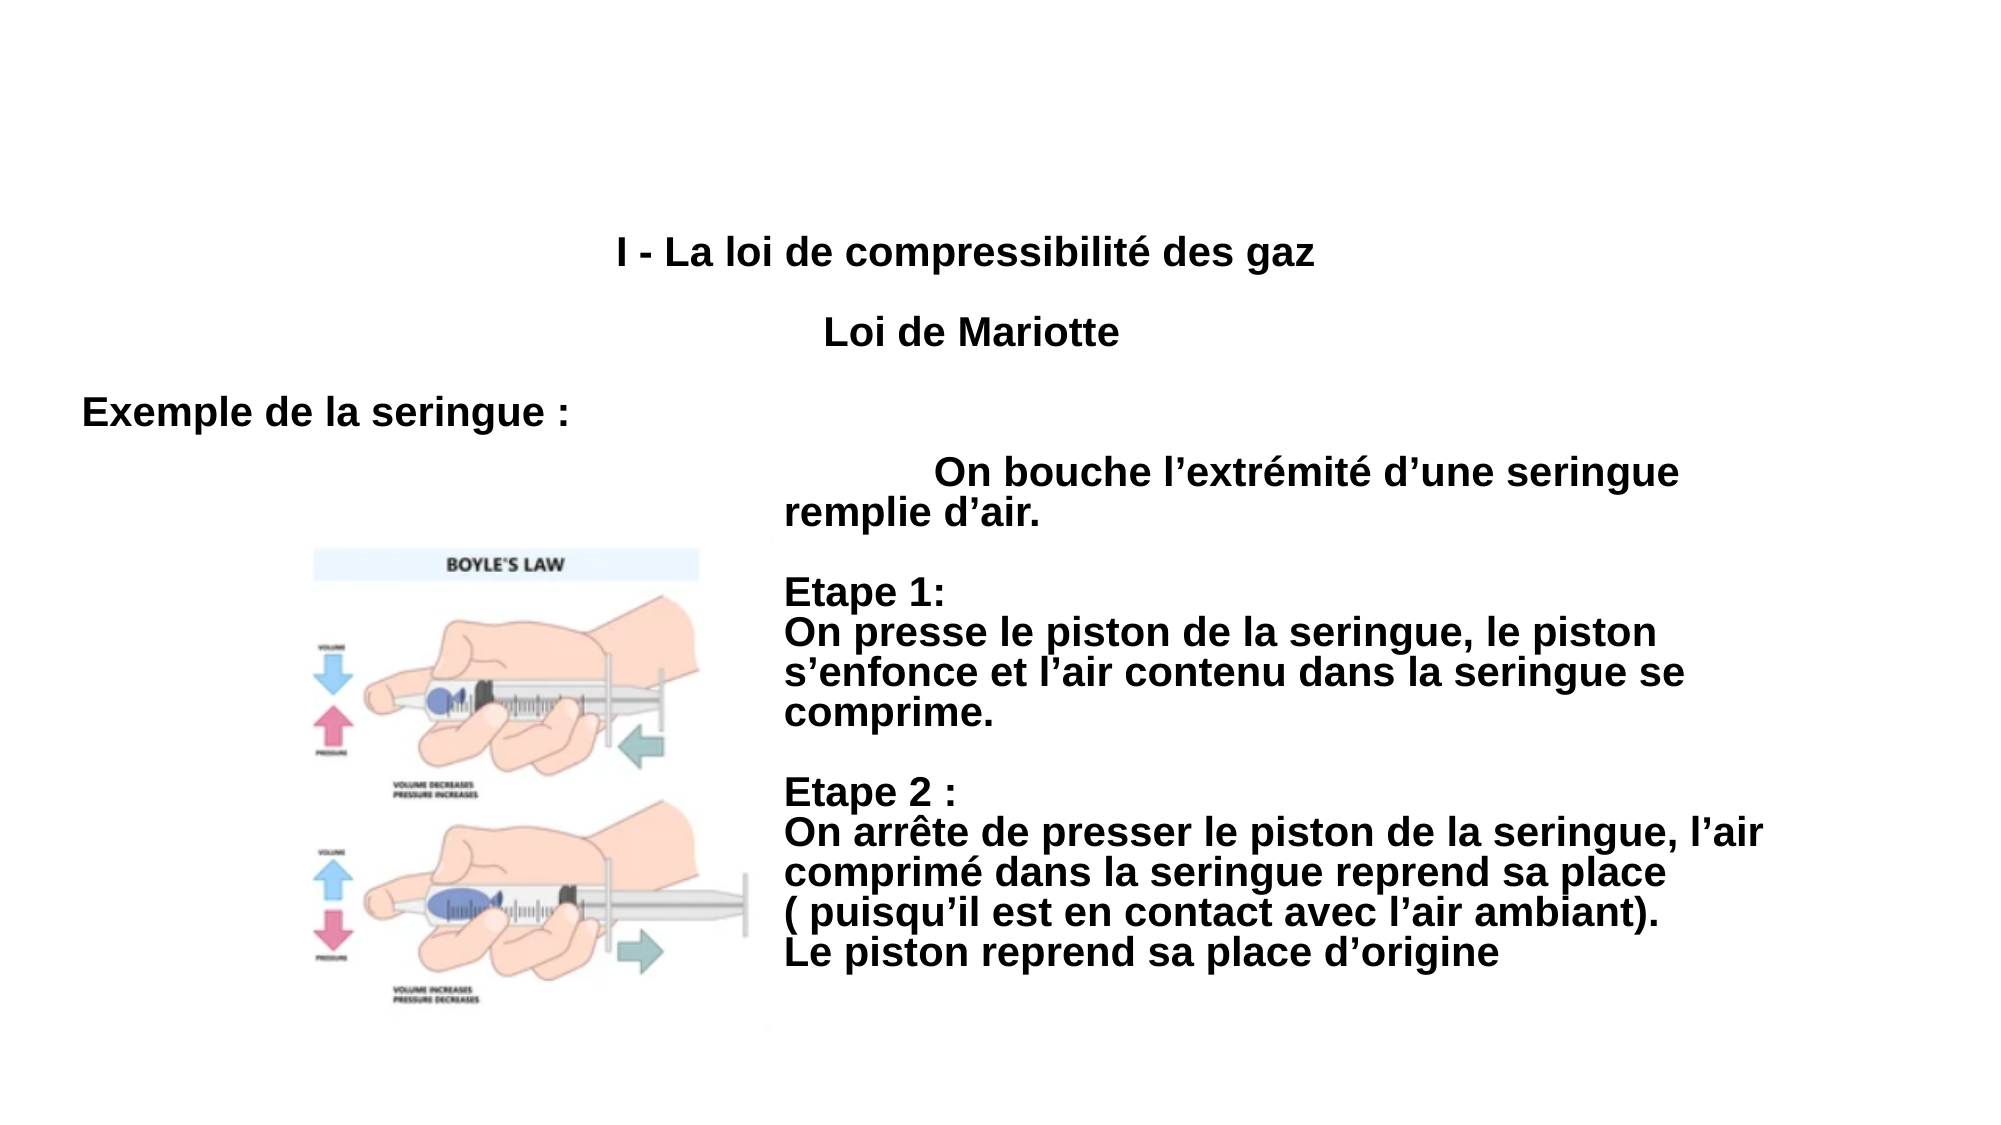

I - La loi de compressibilité des gaz
Loi de Mariotte
Exemple de la seringue :
	On bouche l’extrémité d’une seringue remplie d’air.
Etape 1:
On presse le piston de la seringue, le piston s’enfonce et l’air contenu dans la seringue se comprime.
Etape 2 :
On arrête de presser le piston de la seringue, l’air comprimé dans la seringue reprend sa place
( puisqu’il est en contact avec l’air ambiant).
Le piston reprend sa place d’origine